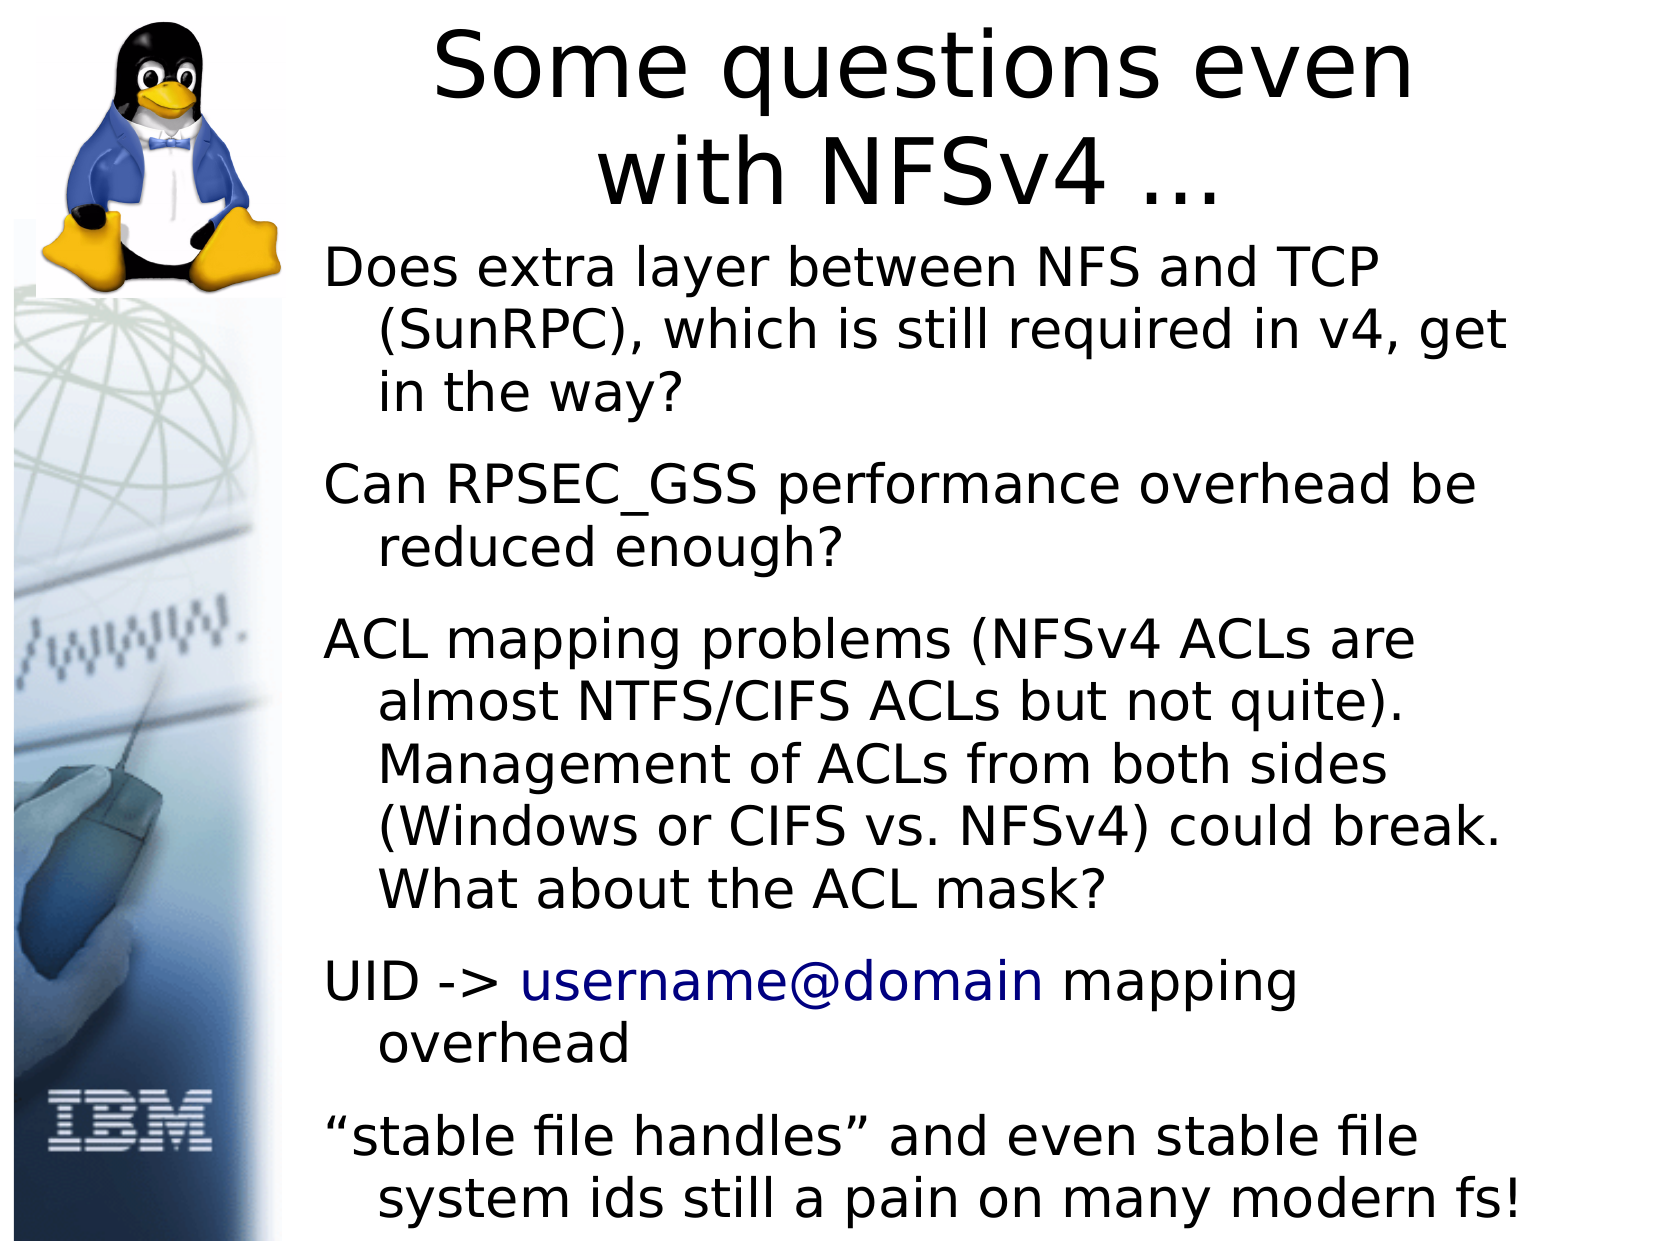

# Some questions even with NFSv4 ...
Does extra layer between NFS and TCP (SunRPC), which is still required in v4, get in the way?
Can RPSEC_GSS performance overhead be reduced enough?
ACL mapping problems (NFSv4 ACLs are almost NTFS/CIFS ACLs but not quite). Management of ACLs from both sides (Windows or CIFS vs. NFSv4) could break. What about the ACL mask?
UID -> username@domain mapping overhead
“stable file handles” and even stable file system ids still a pain on many modern fs!